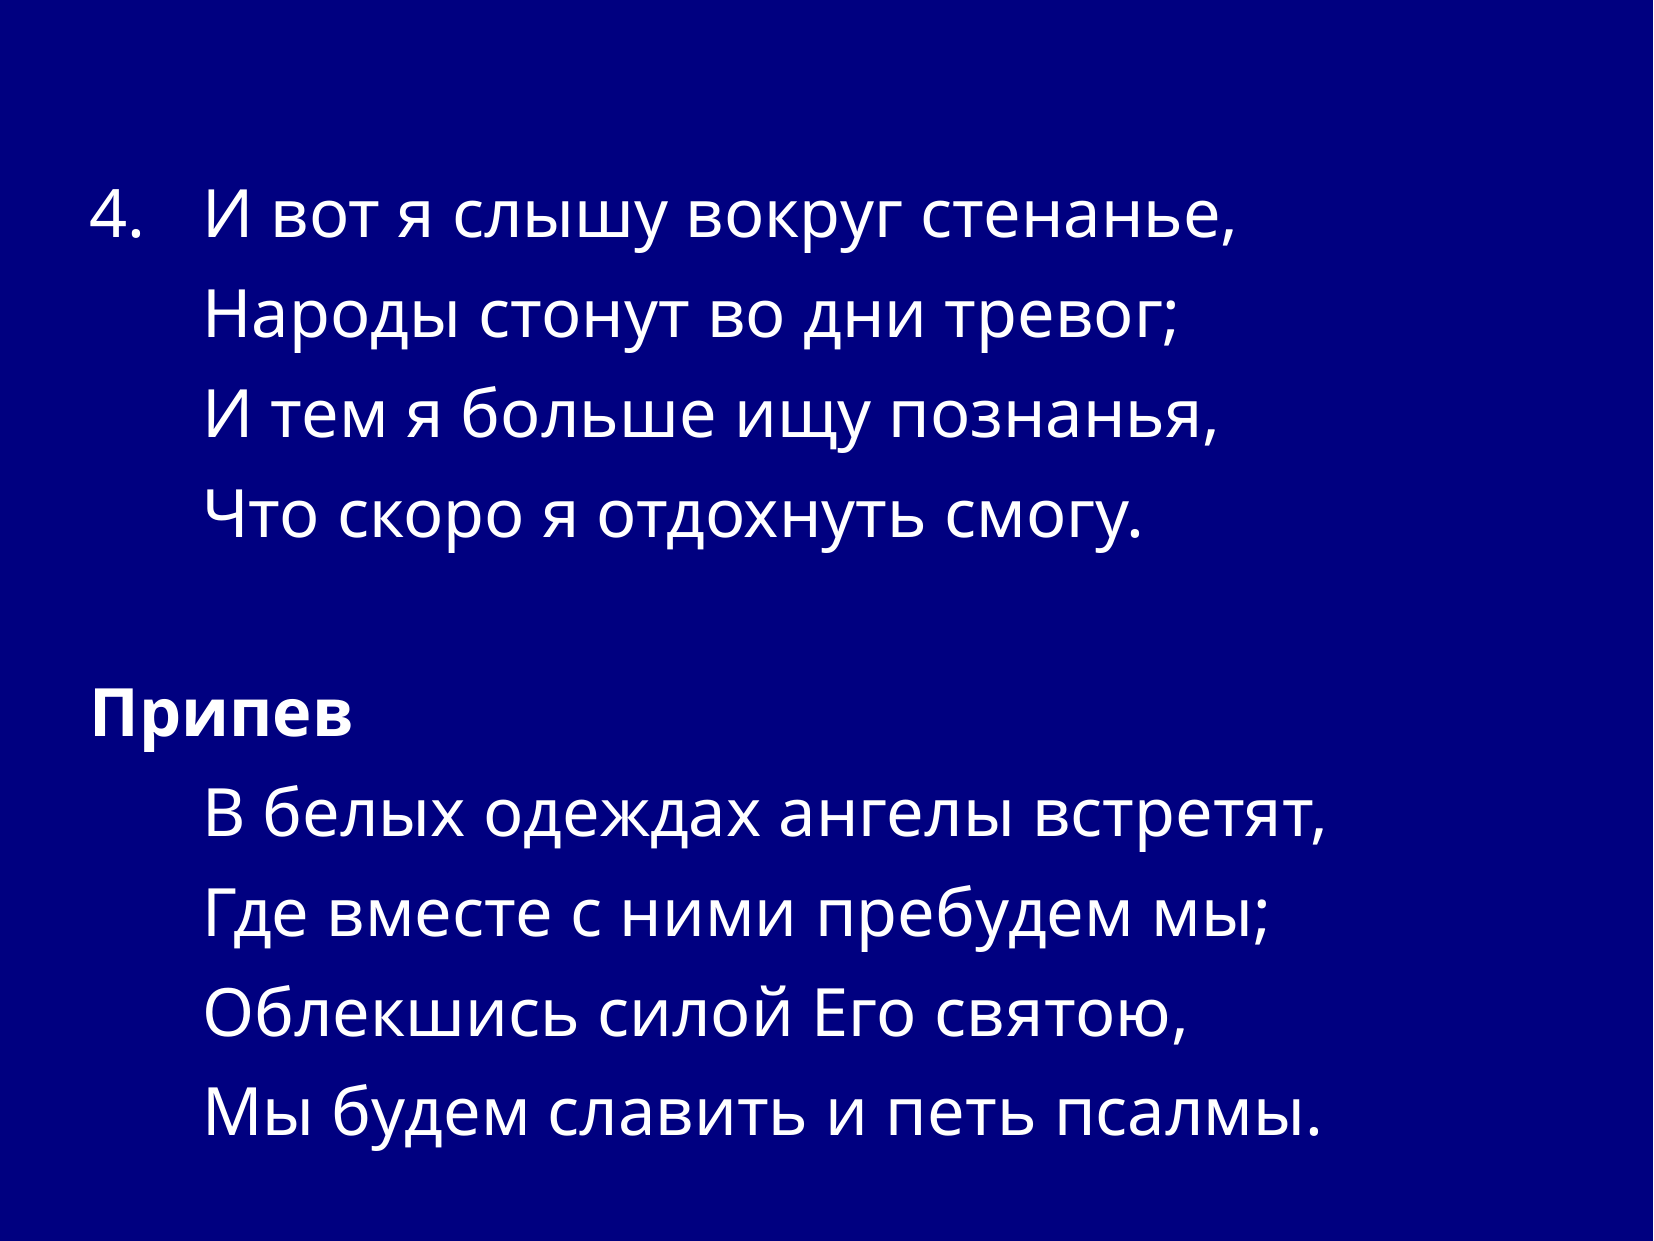

4.	И вот я слышу вокруг стенанье,
	Народы стонут во дни тревог;
	И тем я больше ищу познанья,
	Что скоро я отдохнуть смогу.
Припев
	В белых одеждах ангелы встретят,
	Где вместе с ними пребудем мы;
	Облекшись силой Его святою,
	Мы будем славить и петь псалмы.